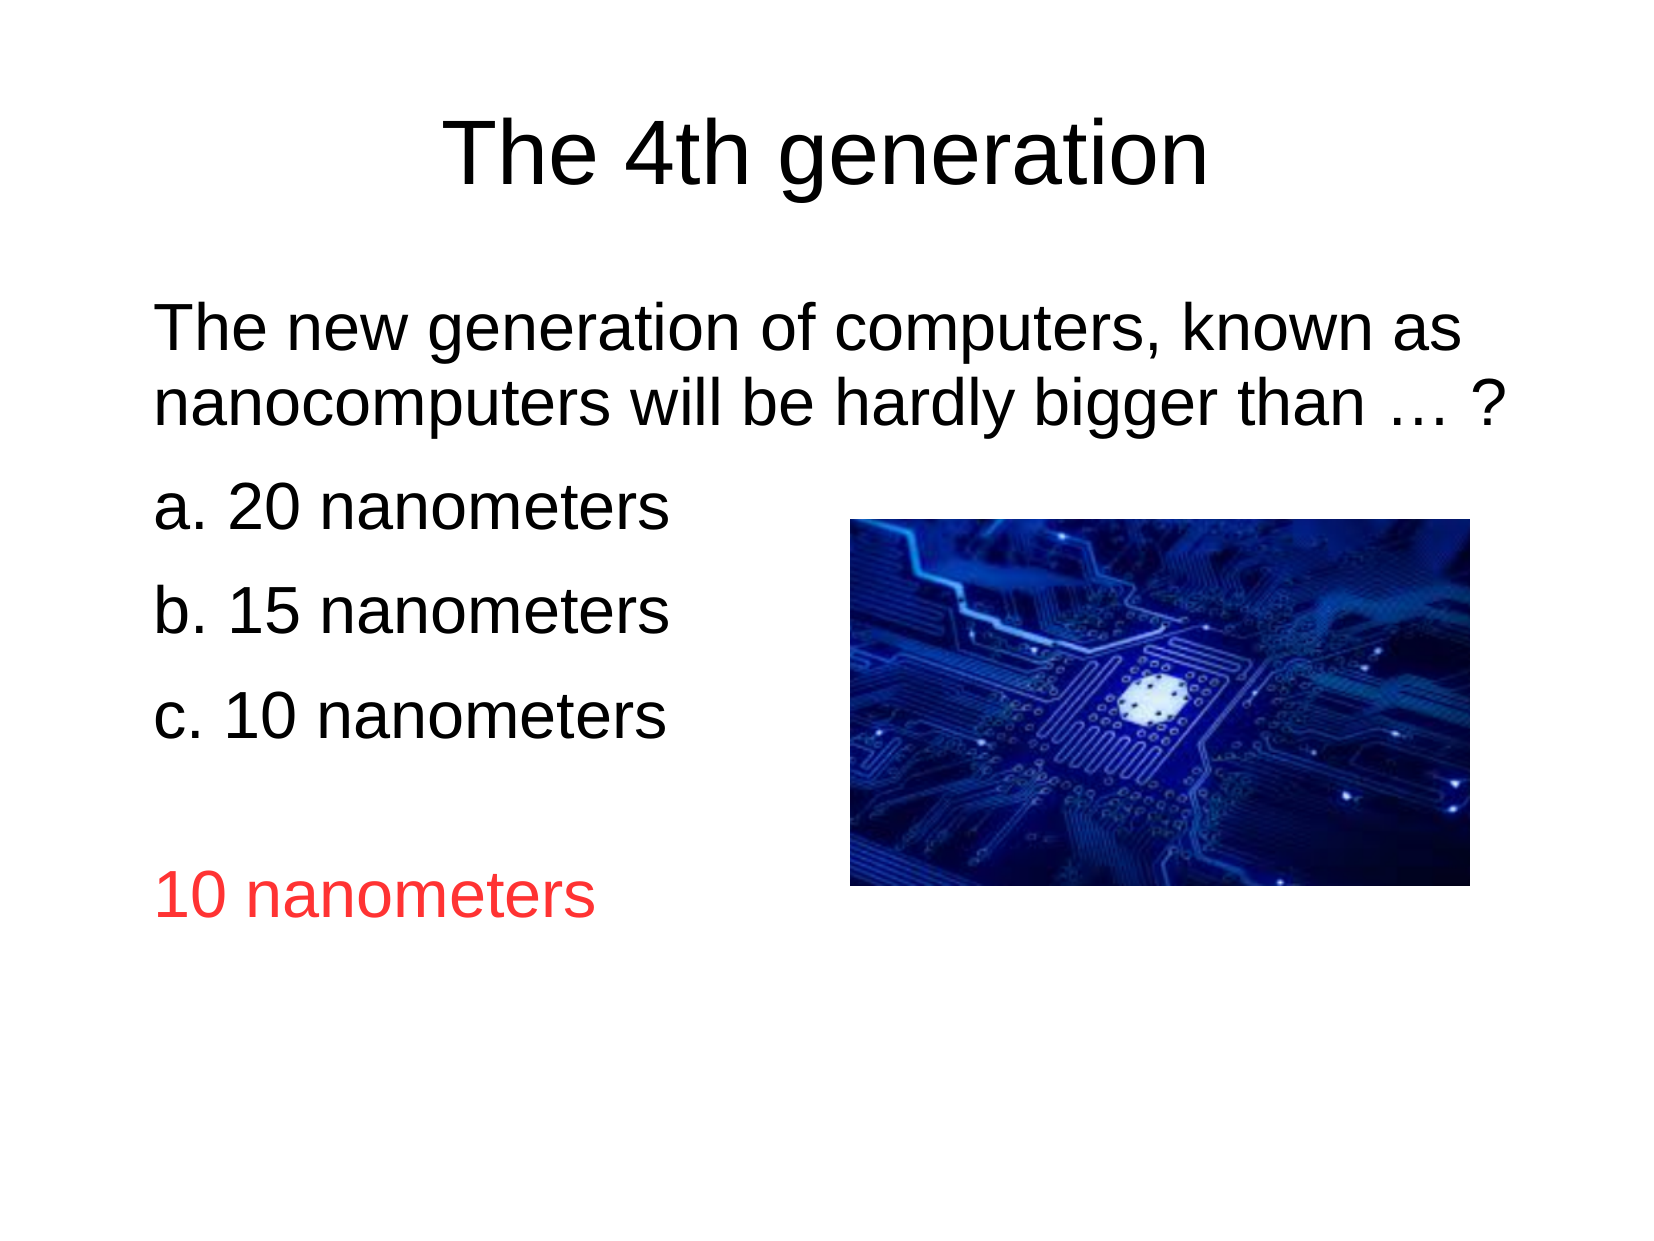

# The 4th generation
The new generation of computers, known as nanocomputers will be hardly bigger than … ?
a. 20 nanometers
b. 15 nanometers
c. 10 nanometers
10 nanometers